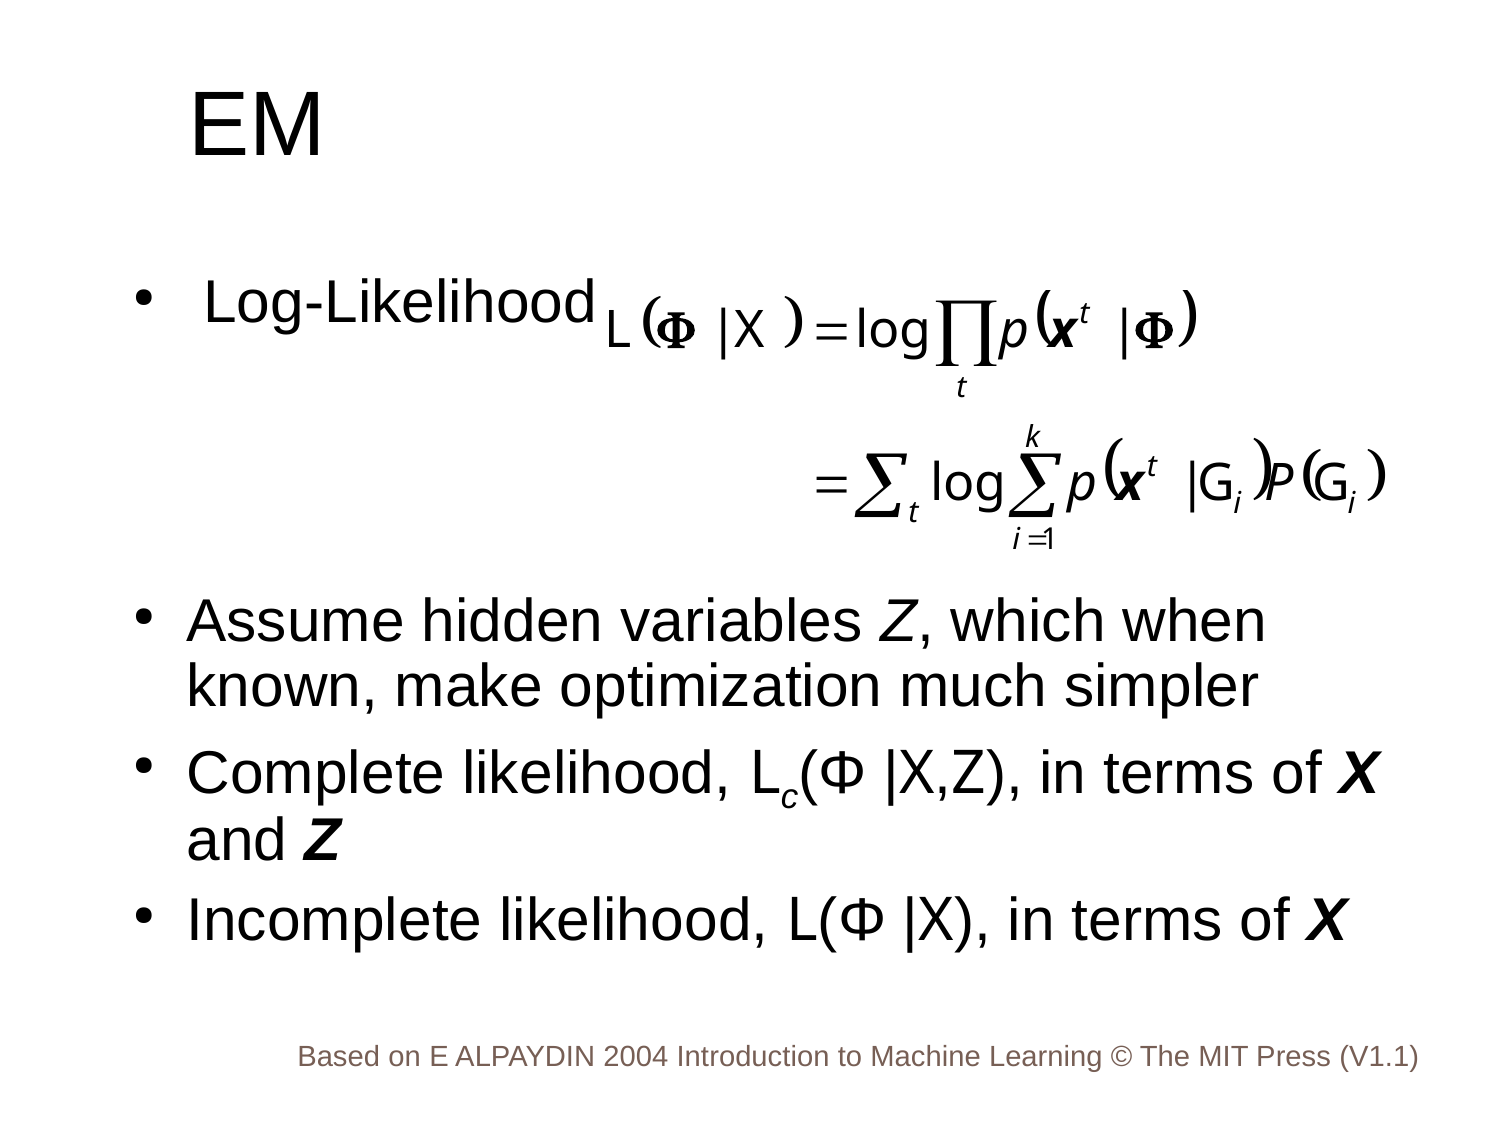

# EM
 Log-Likelihood
Assume hidden variables Z, which when known, make optimization much simpler
Complete likelihood, Lc(Φ |X,Z), in terms of X and Z
Incomplete likelihood, L(Φ |X), in terms of X
Based on E ALPAYDIN 2004 Introduction to Machine Learning © The MIT Press (V1.1)